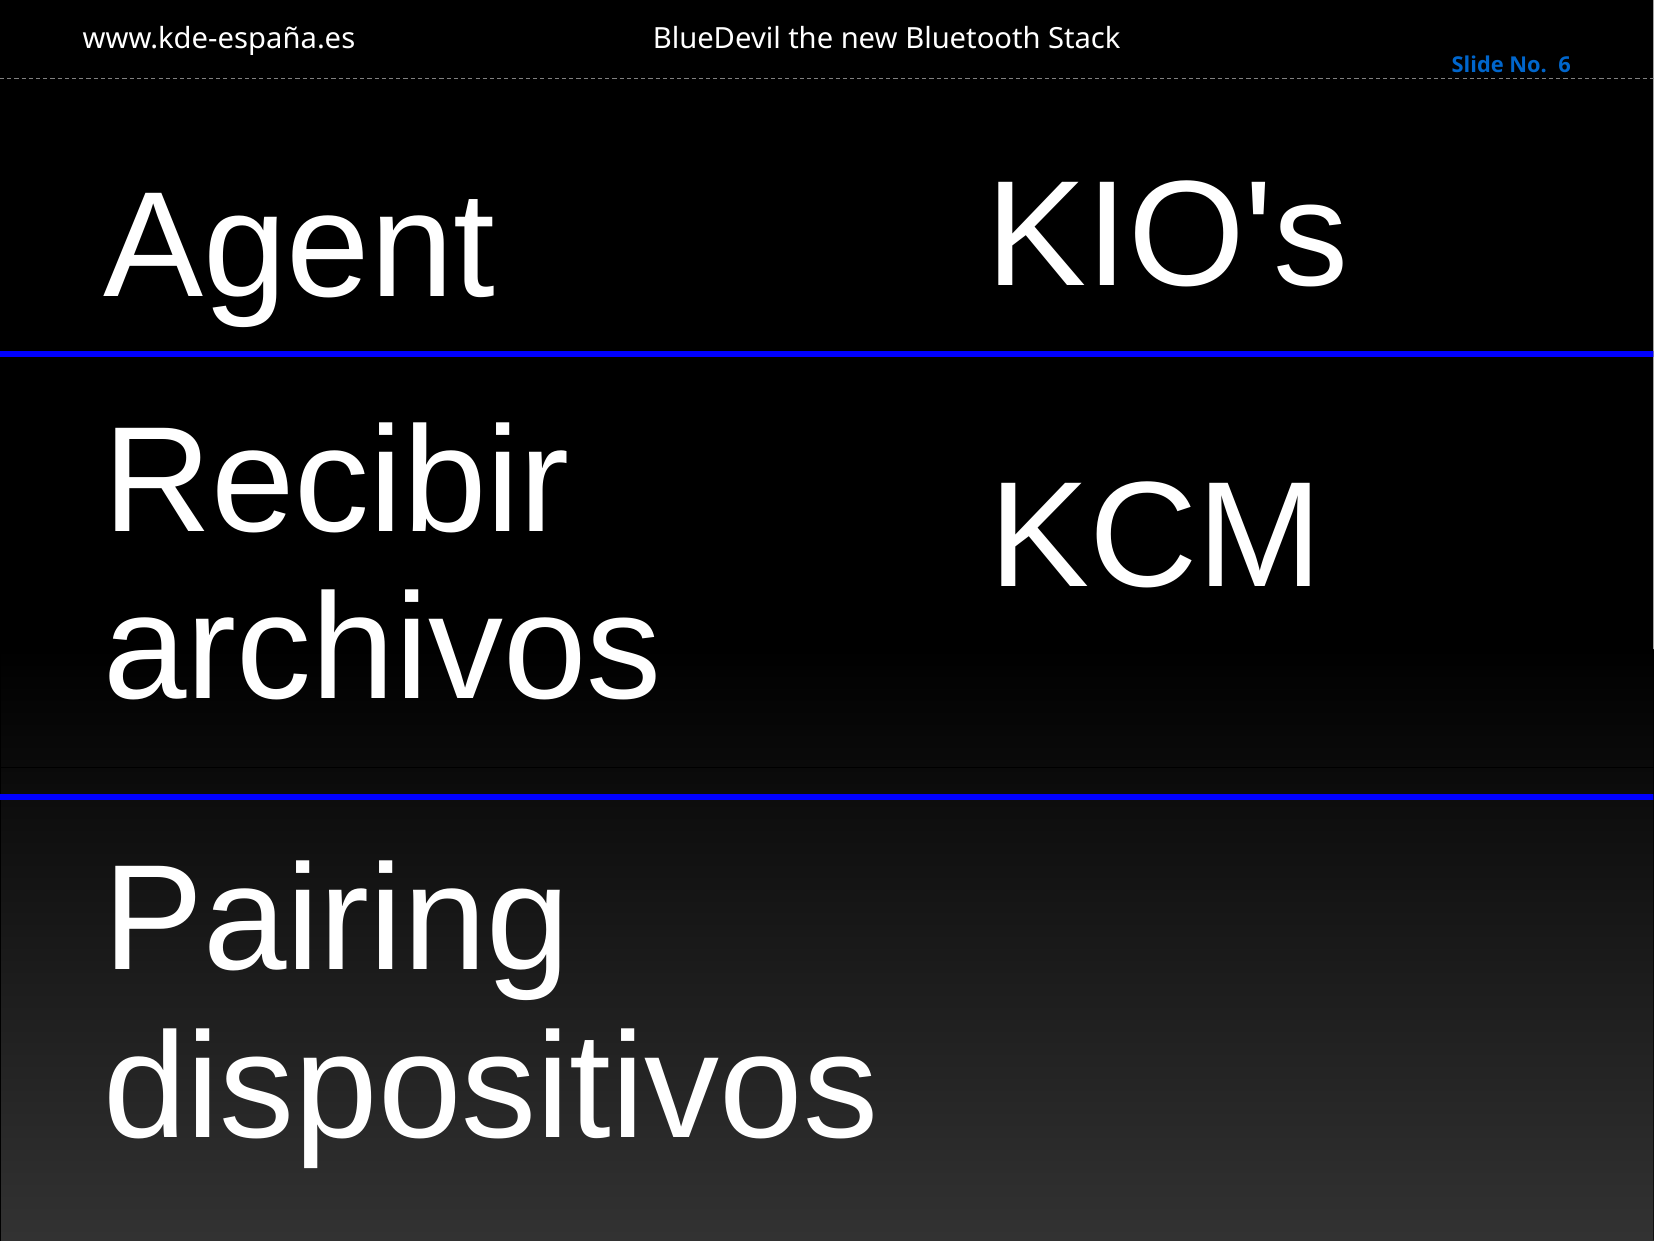

6
KIO's
Agent
Recibir archivos
KCM
Pairing dispositivos